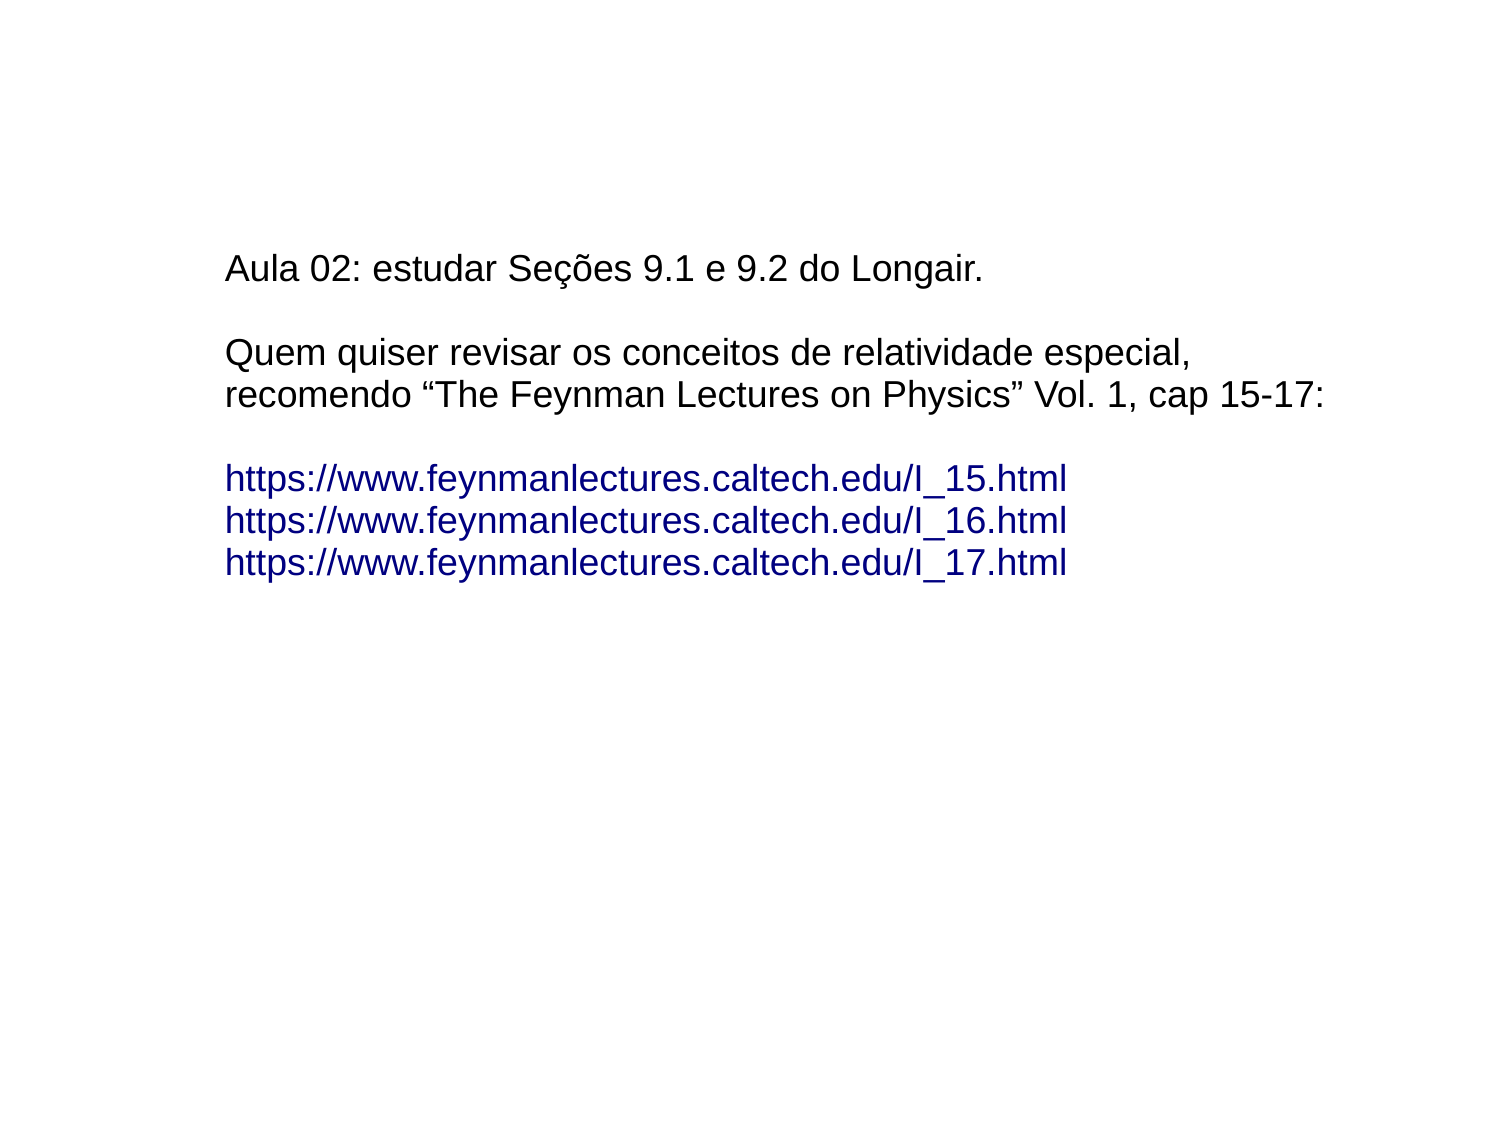

Aula 02: estudar Seções 9.1 e 9.2 do Longair.
Quem quiser revisar os conceitos de relatividade especial,
recomendo “The Feynman Lectures on Physics” Vol. 1, cap 15-17:
https://www.feynmanlectures.caltech.edu/I_15.html
https://www.feynmanlectures.caltech.edu/I_16.html
https://www.feynmanlectures.caltech.edu/I_17.html